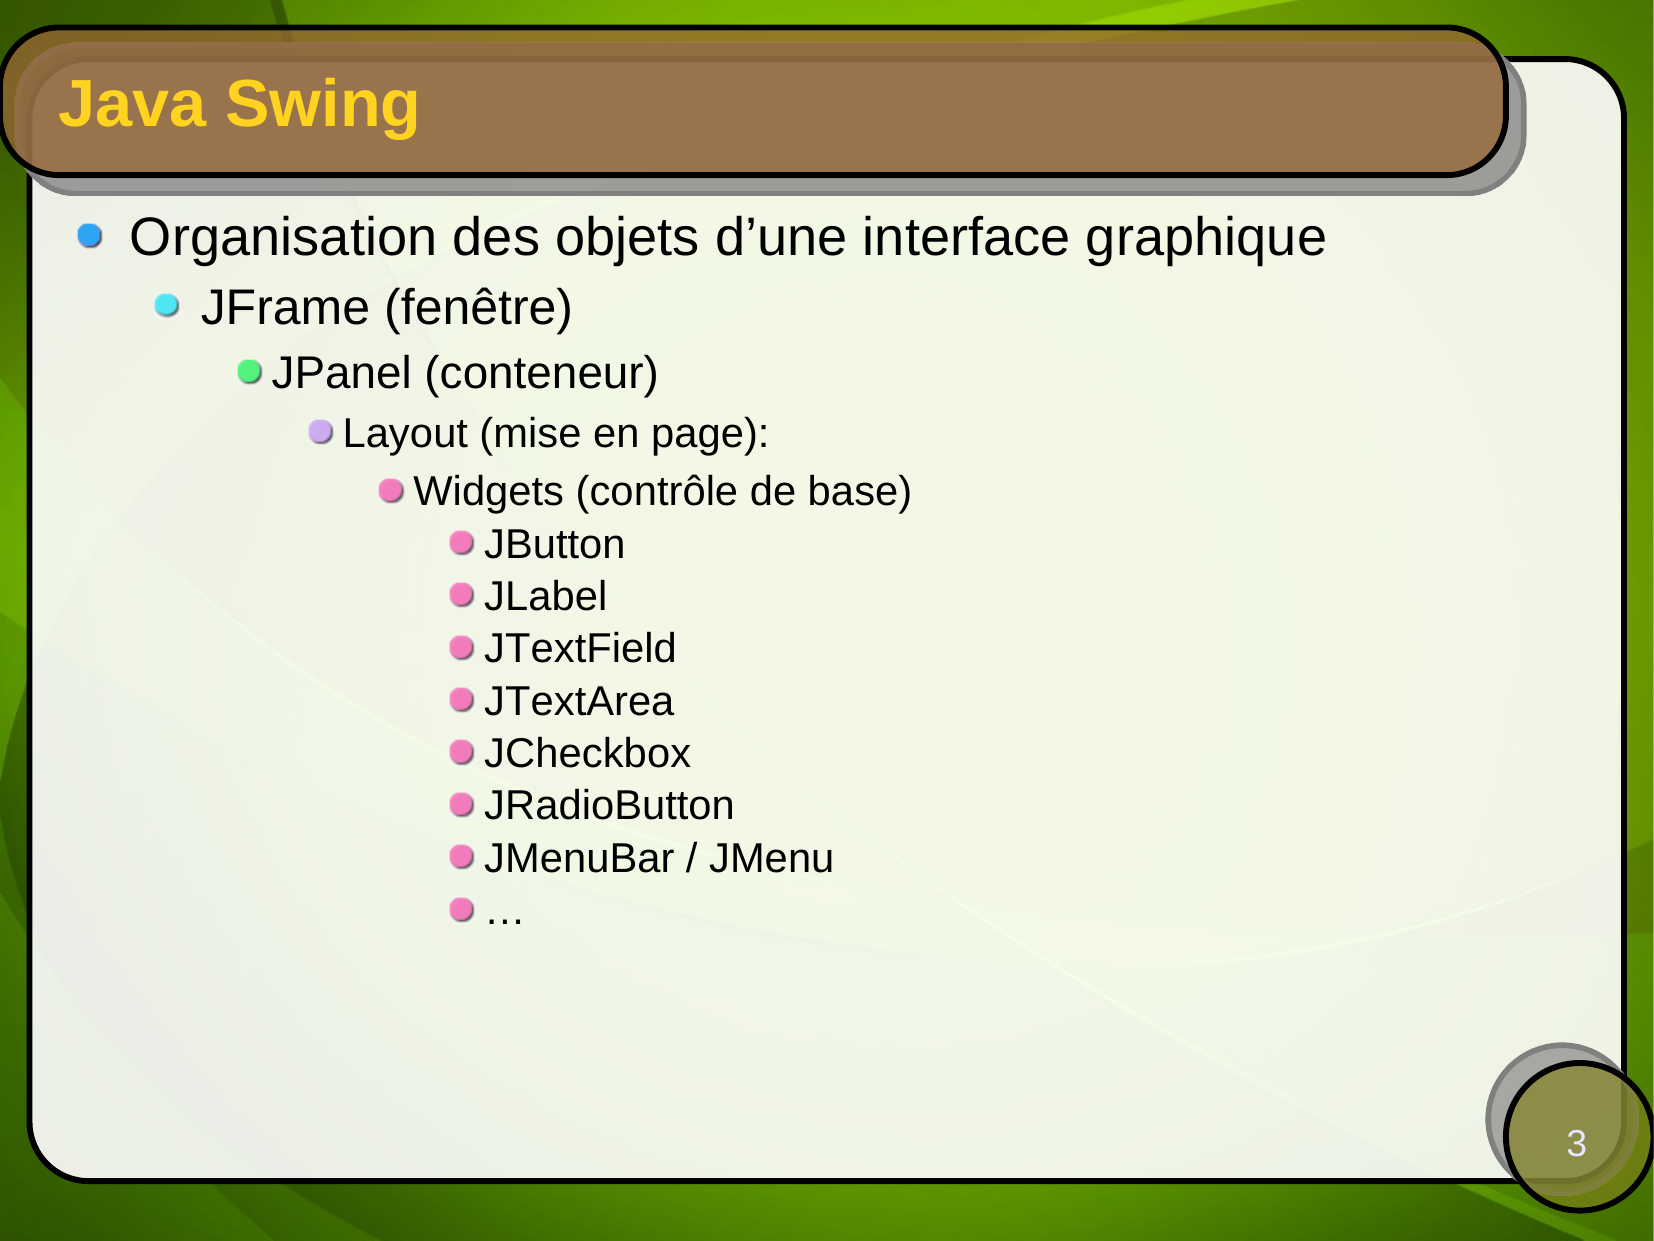

# Java Swing
Organisation des objets d’une interface graphique
JFrame (fenêtre)
JPanel (conteneur)
Layout (mise en page):
Widgets (contrôle de base)
JButton
JLabel
JTextField
JTextArea
JCheckbox
JRadioButton
JMenuBar / JMenu
…
3